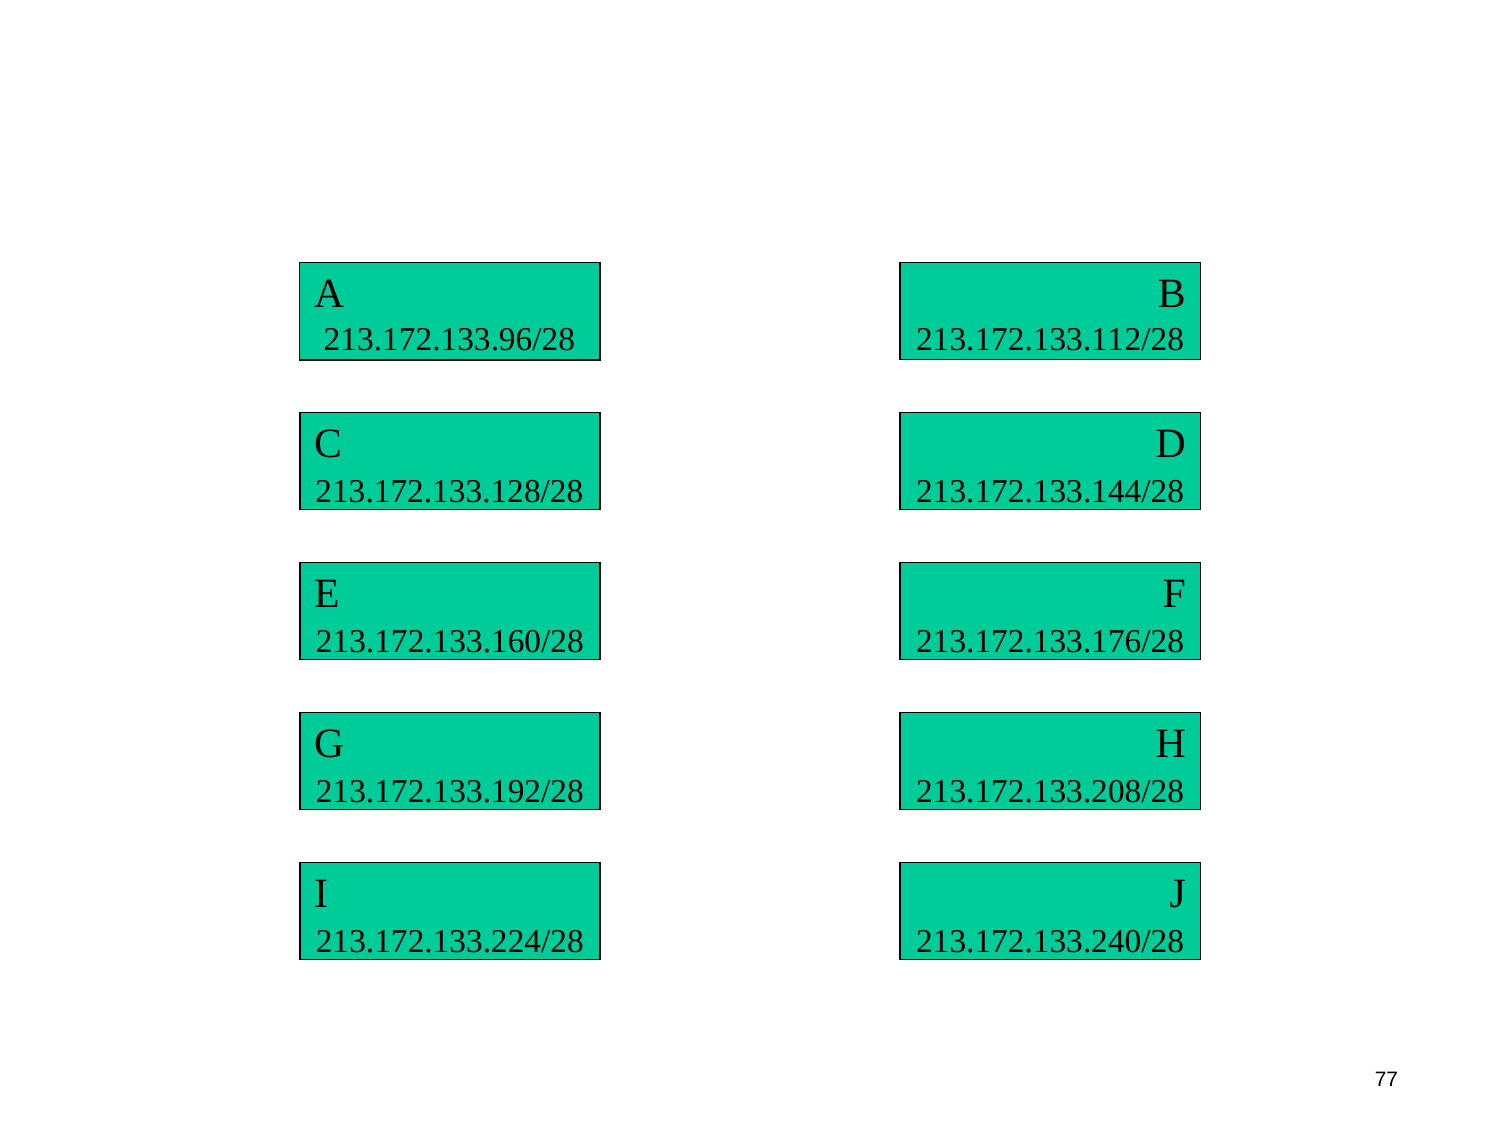

A
213.172.133.96/28
B
213.172.133.112/28
C
D
213.172.133.128/28
213.172.133.144/28
E
F
213.172.133.176/28
213.172.133.160/28
G
H
213.172.133.192/28
213.172.133.208/28
I
J
213.172.133.224/28
213.172.133.240/28